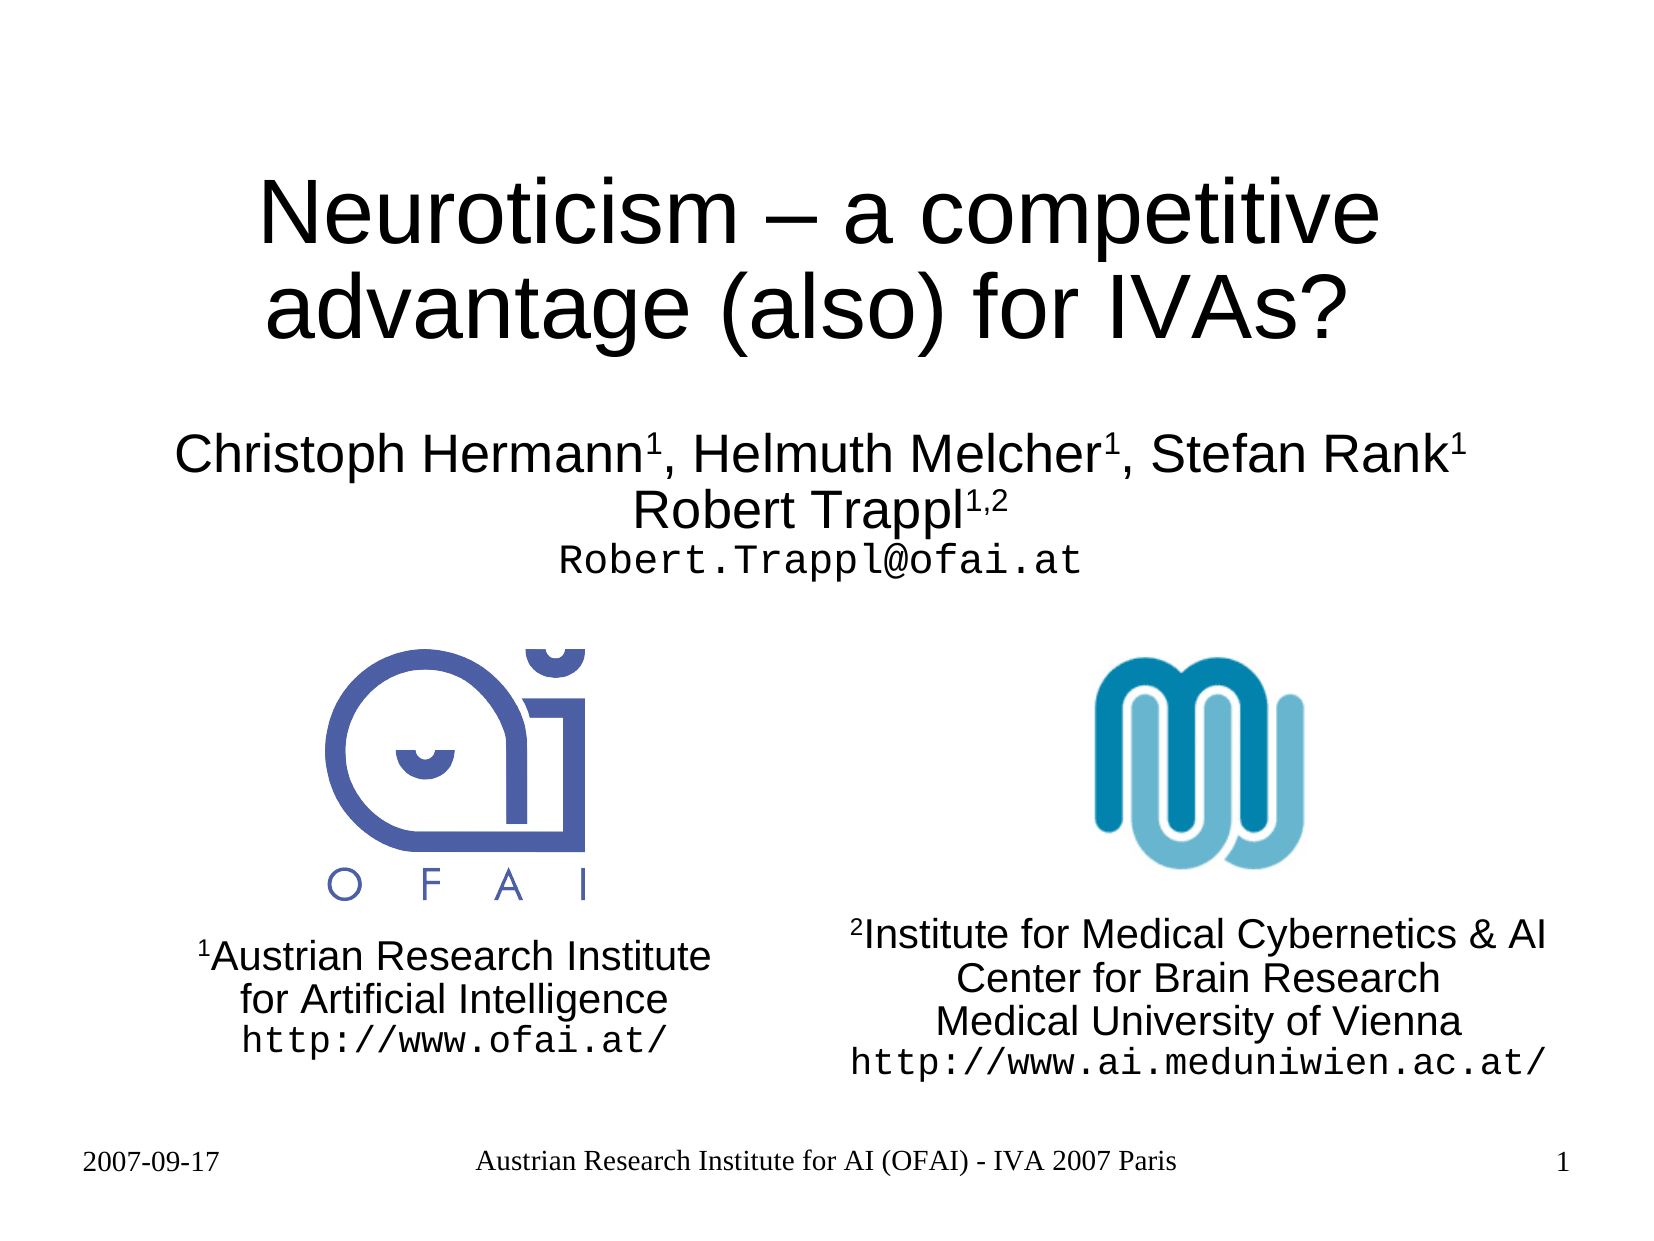

# Neuroticism – a competitive advantage (also) for IVAs?
Christoph Hermann1, Helmuth Melcher1, Stefan Rank1
Robert Trappl1,2
Robert.Trappl@ofai.at
1Austrian Research Institute
for Artificial Intelligence
http://www.ofai.at/
2Institute for Medical Cybernetics & AI Center for Brain Research
Medical University of Vienna
http://www.ai.meduniwien.ac.at/
Austrian Research Institute for AI (OFAI) - IVA 2007 Paris
2007-09-17
1